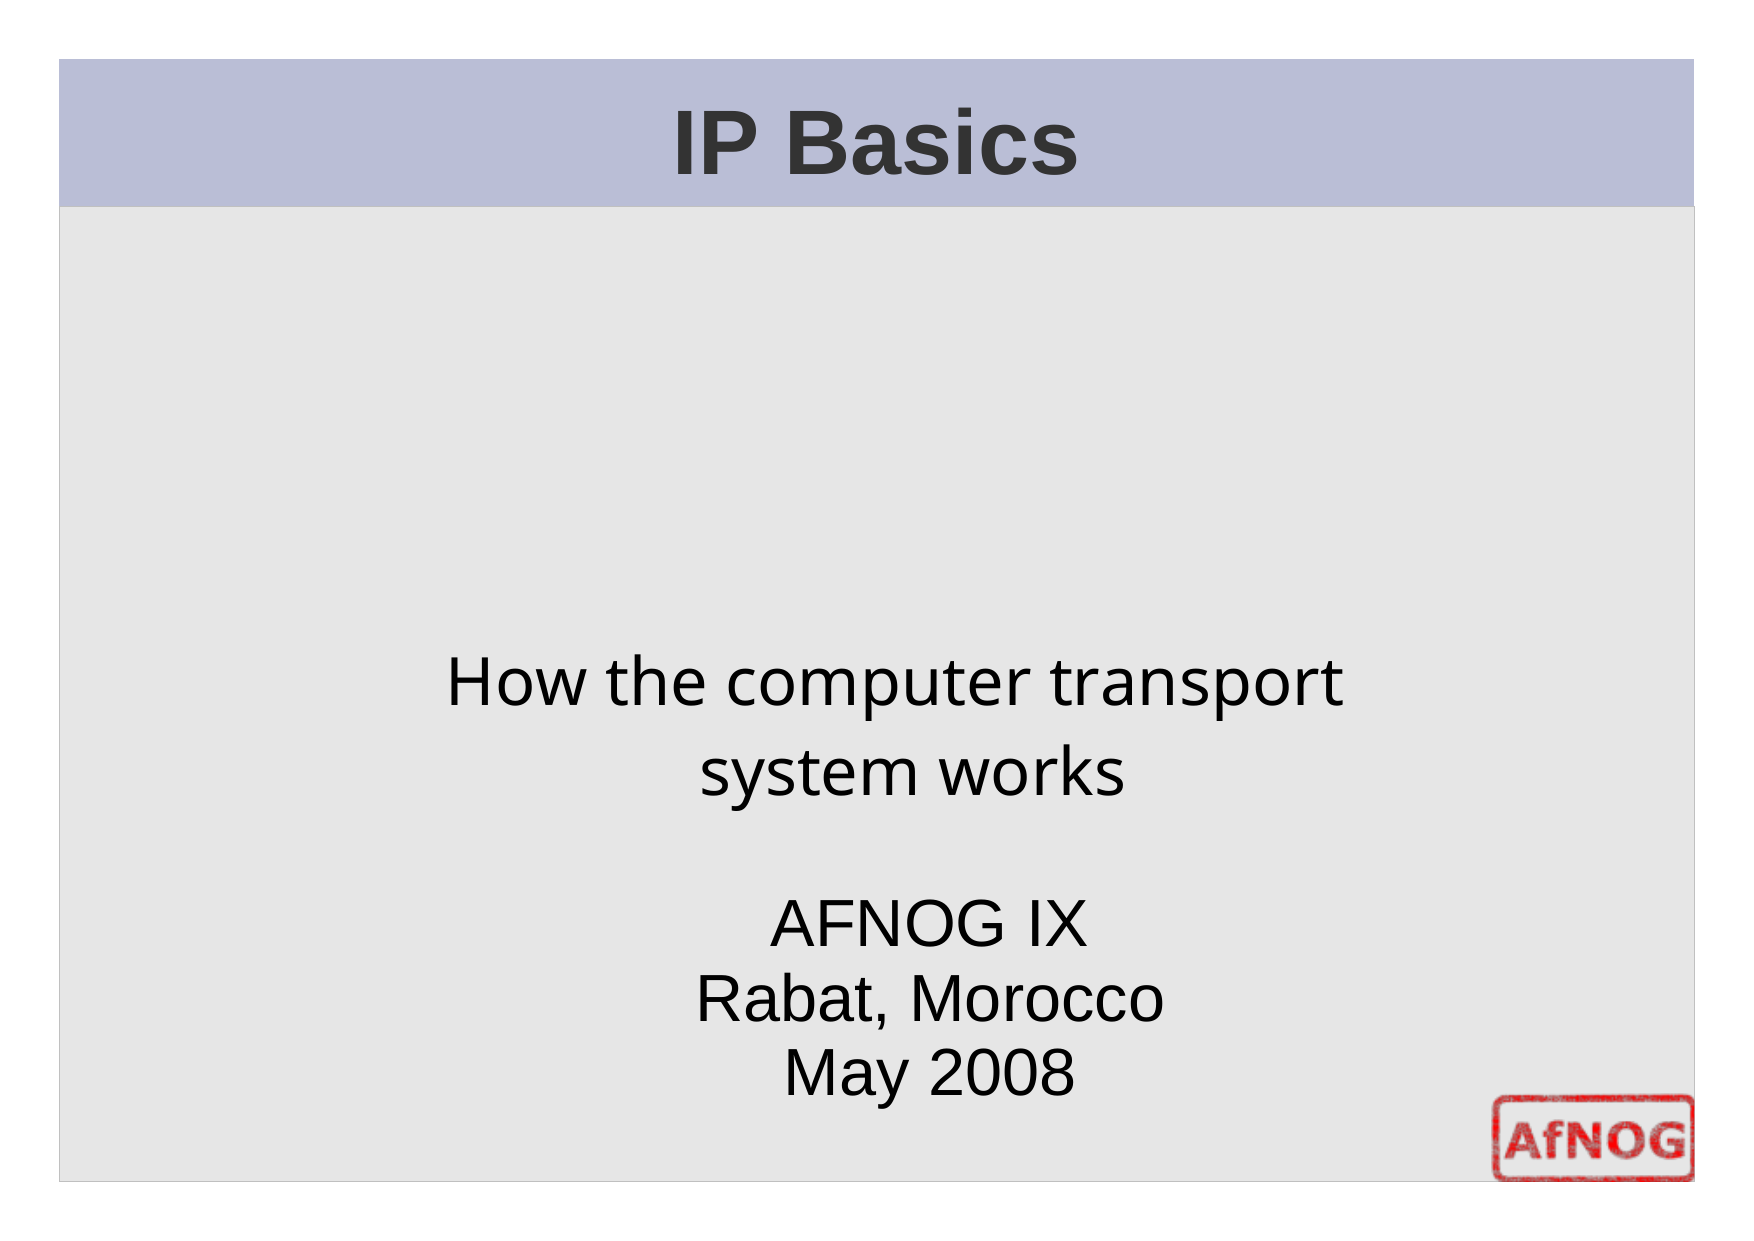

IP Basics
# How the computer transport system works
AFNOG IX
Rabat, Morocco
May 2008